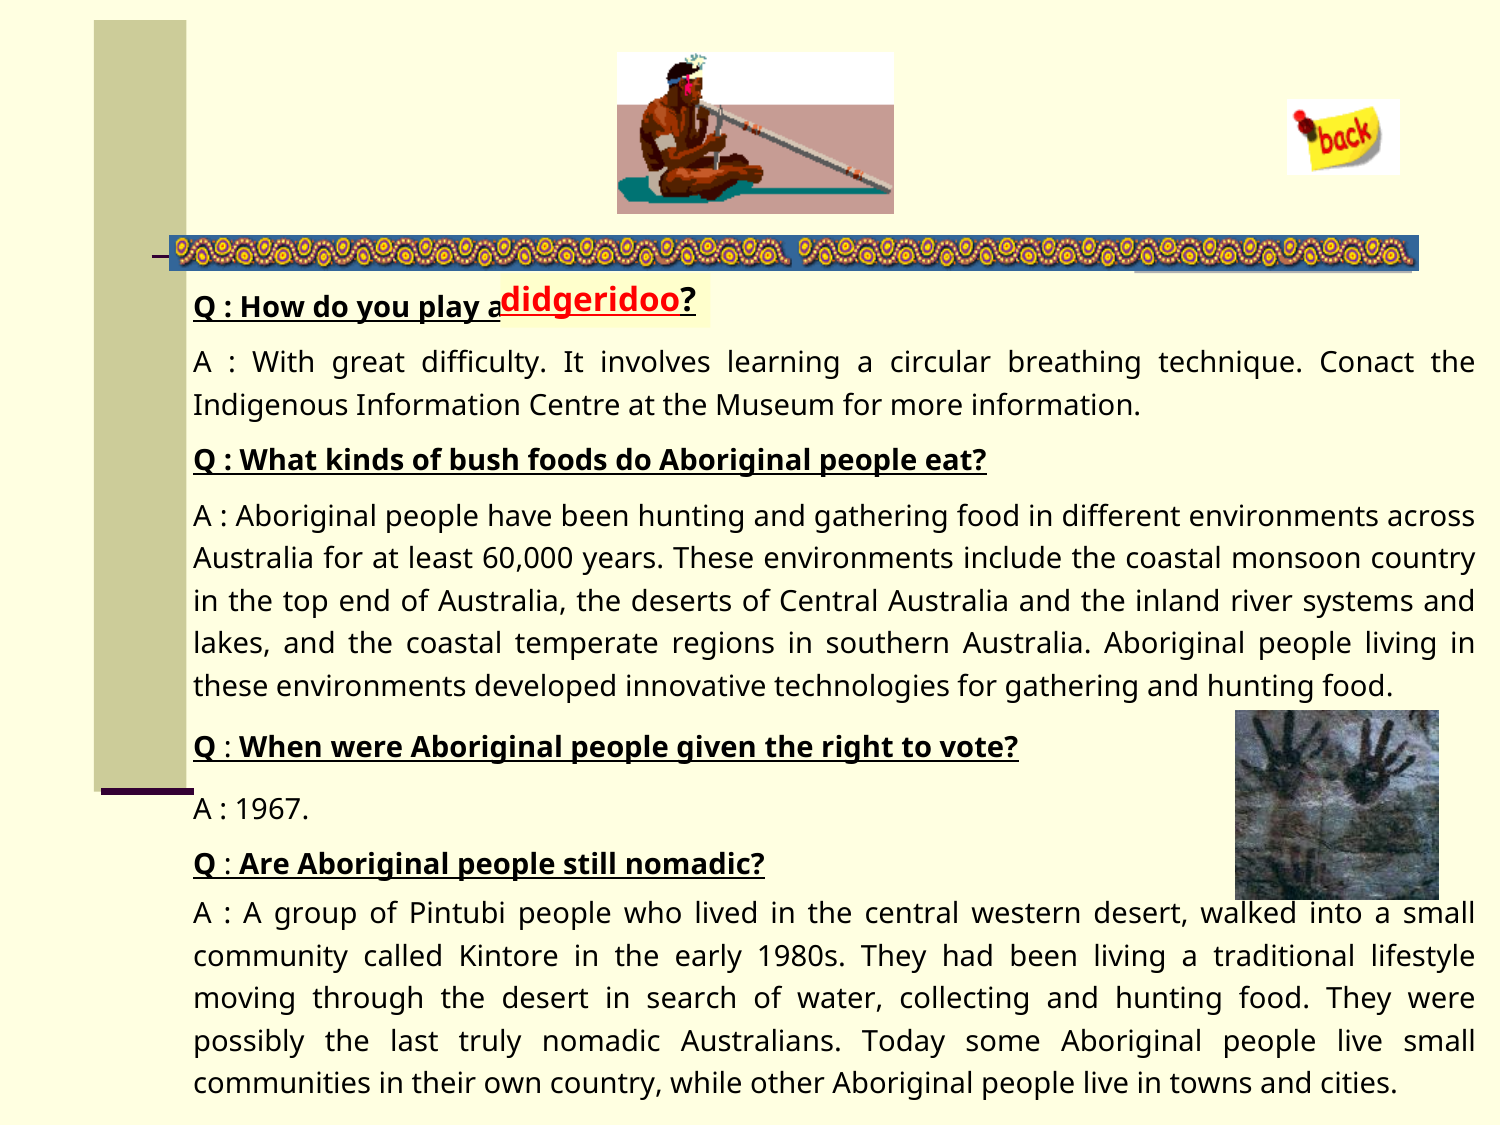

didgeridoo?
Q : How do you play a didgeridoo?
A : With great difficulty. It involves learning a circular breathing technique. Conact the Indigenous Information Centre at the Museum for more information.
Q : What kinds of bush foods do Aboriginal people eat?
A : Aboriginal people have been hunting and gathering food in different environments across Australia for at least 60,000 years. These environments include the coastal monsoon country in the top end of Australia, the deserts of Central Australia and the inland river systems and lakes, and the coastal temperate regions in southern Australia. Aboriginal people living in these environments developed innovative technologies for gathering and hunting food.
Q : When were Aboriginal people given the right to vote?
A : 1967.
Q : Are Aboriginal people still nomadic?
A : A group of Pintubi people who lived in the central western desert, walked into a small community called Kintore in the early 1980s. They had been living a traditional lifestyle moving through the desert in search of water, collecting and hunting food. They were possibly the last truly nomadic Australians. Today some Aboriginal people live small communities in their own country, while other Aboriginal people live in towns and cities.